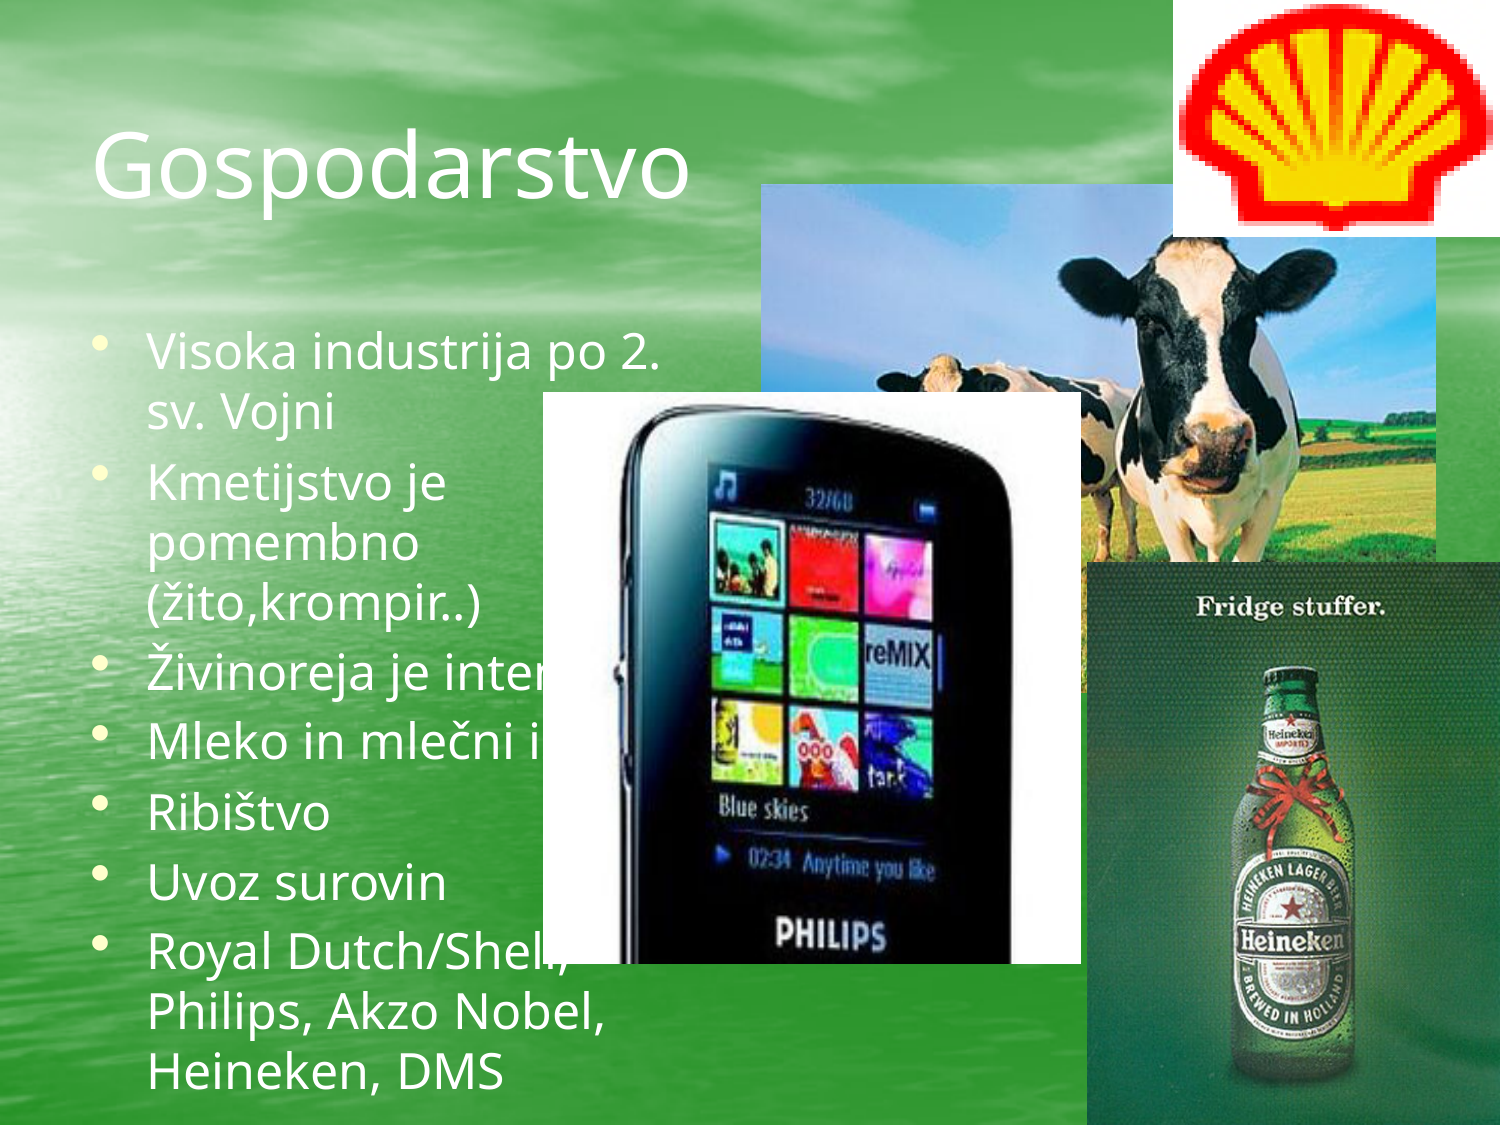

# Gospodarstvo
Visoka industrija po 2. sv. Vojni
Kmetijstvo je pomembno (žito,krompir..)
Živinoreja je intenzivna
Mleko in mlečni izdelki
Ribištvo
Uvoz surovin
Royal Dutch/Shell, Philips, Akzo Nobel, Heineken, DMS